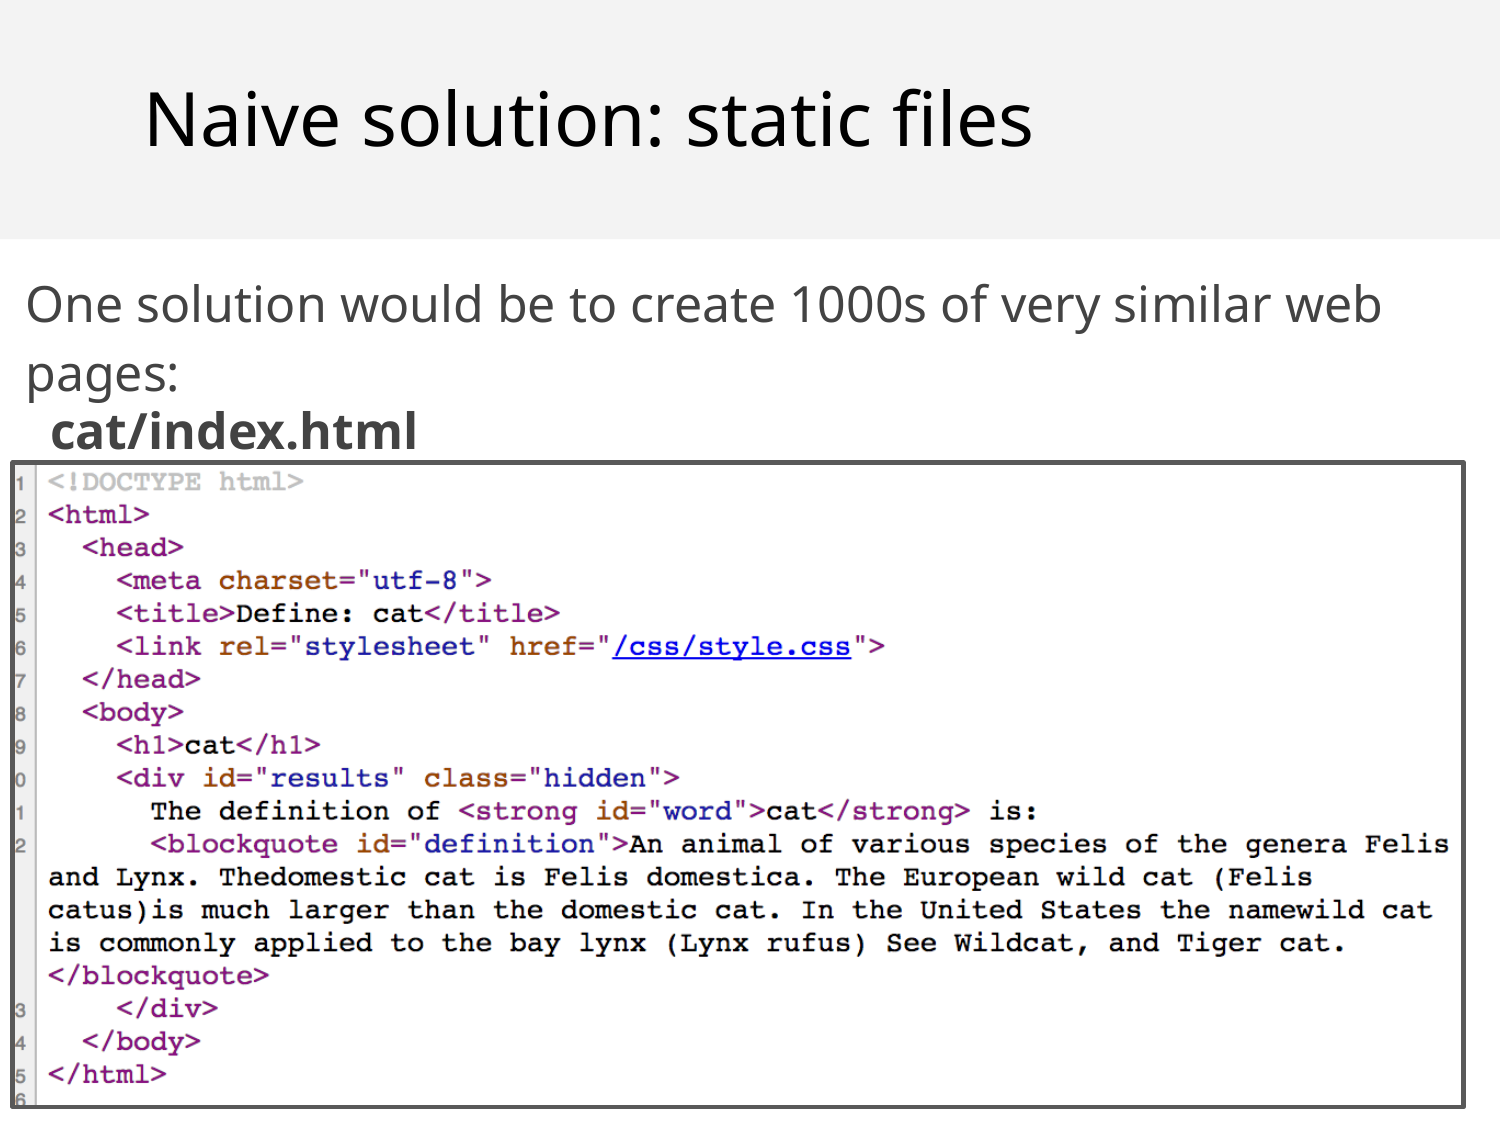

# Naive solution: static files
One solution would be to create 1000s of very similar web pages:
cat/index.html